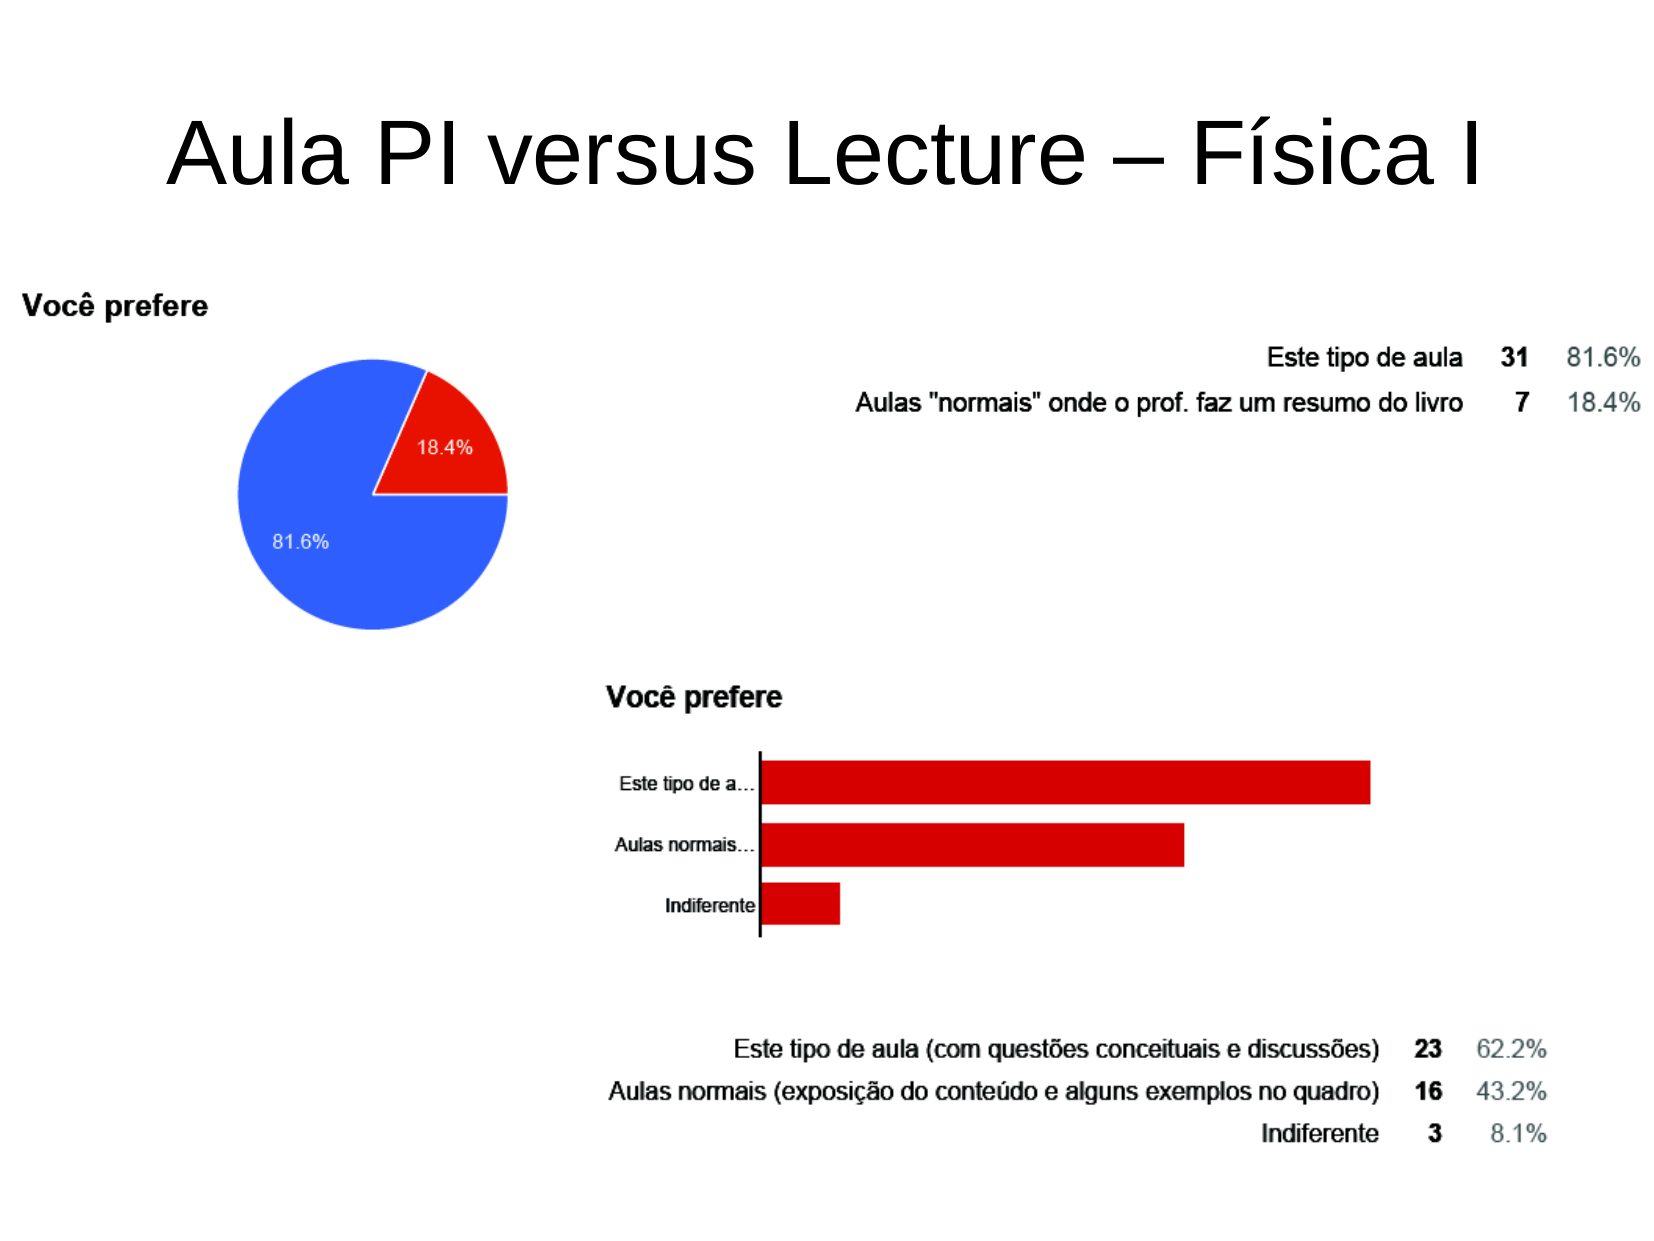

# Aula PI versus Lecture – Física I